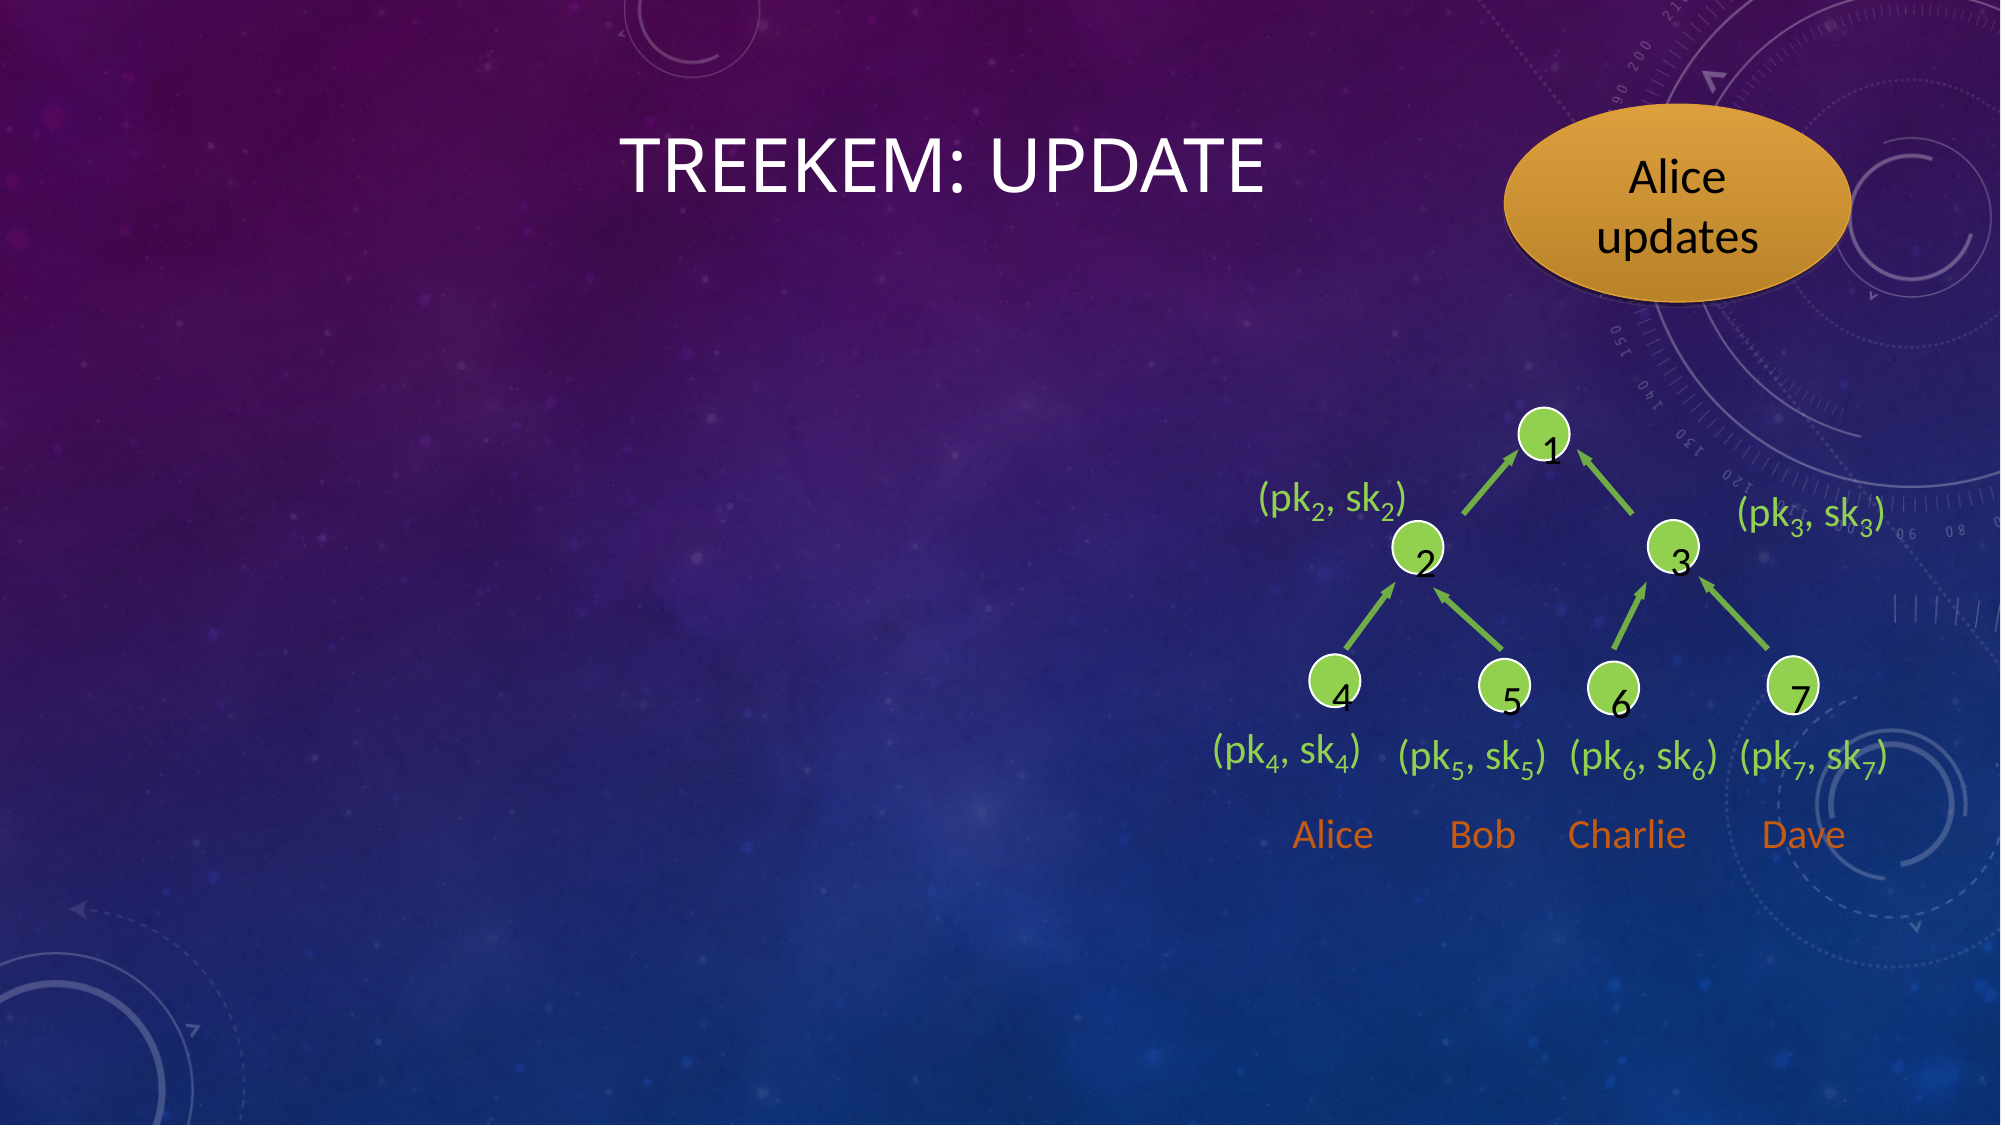

# TreeKEM: Update
Alice updates
1
(pk2, sk2)
 (pk3, sk3)
3
2
4
7
5
6
(pk4, sk4)
(pk5, sk5)
(pk6, sk6)
(pk7, sk7)
Alice
Bob
Charlie
Dave